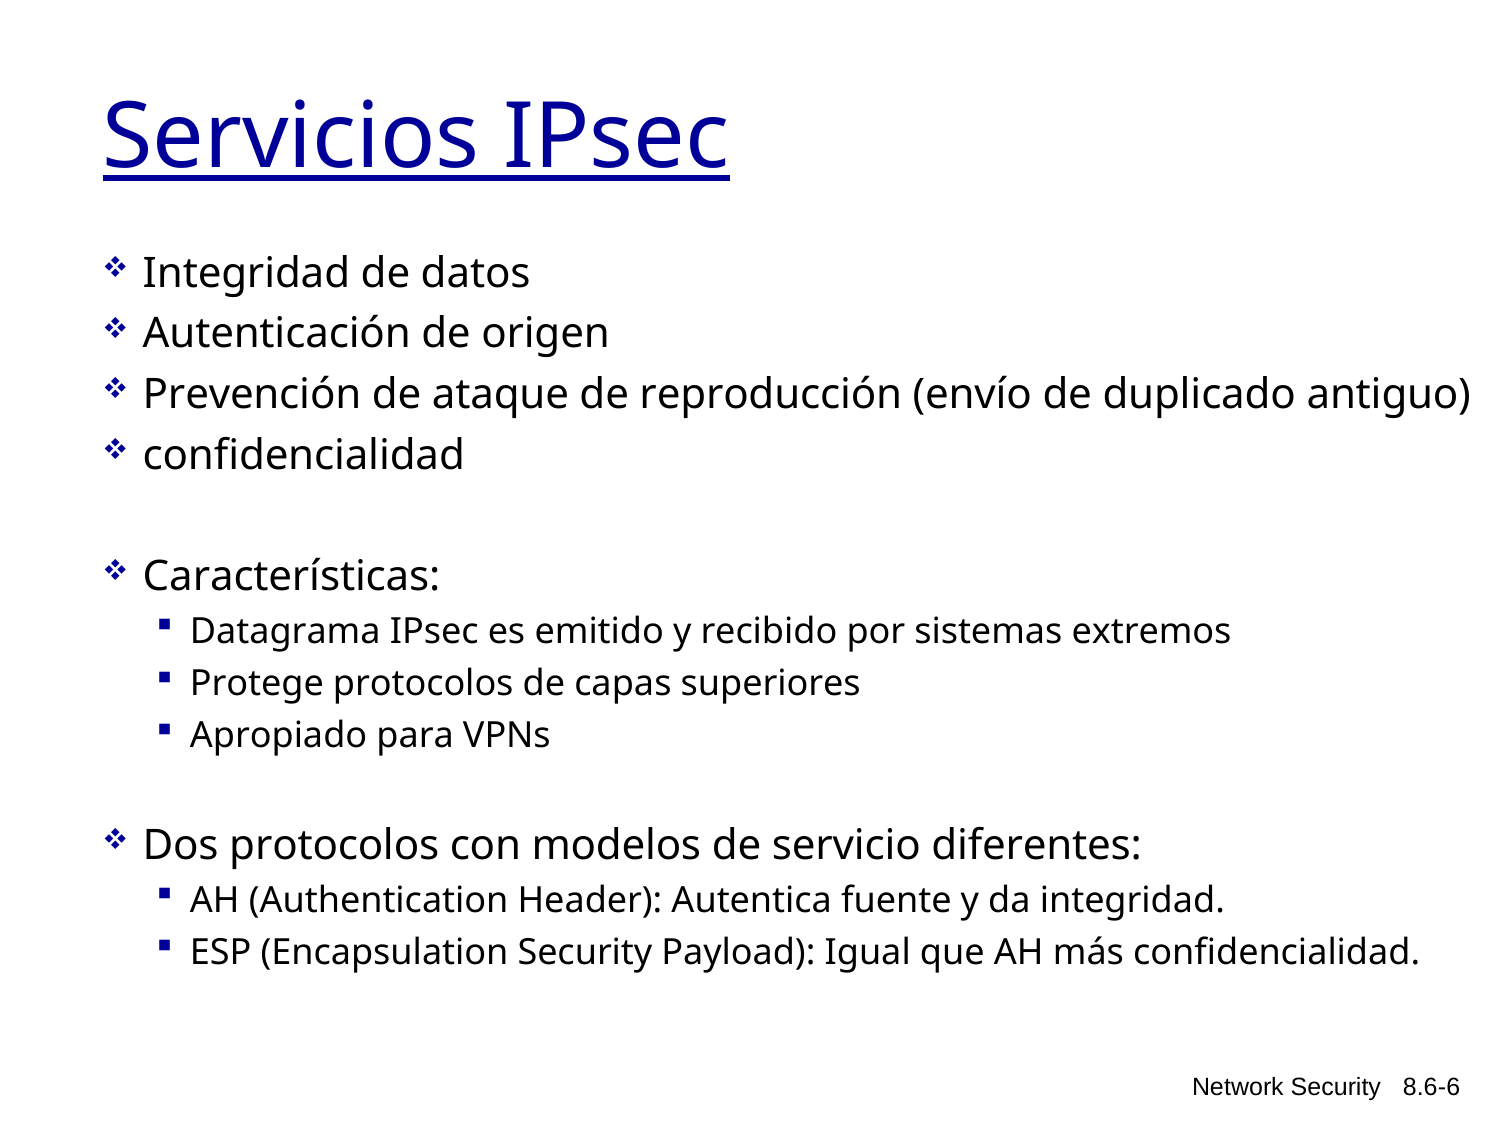

# Servicios IPsec
Integridad de datos
Autenticación de origen
Prevención de ataque de reproducción (envío de duplicado antiguo)
confidencialidad
Características:
Datagrama IPsec es emitido y recibido por sistemas extremos
Protege protocolos de capas superiores
Apropiado para VPNs
Dos protocolos con modelos de servicio diferentes:
AH (Authentication Header): Autentica fuente y da integridad.
ESP (Encapsulation Security Payload): Igual que AH más confidencialidad.
Network Security